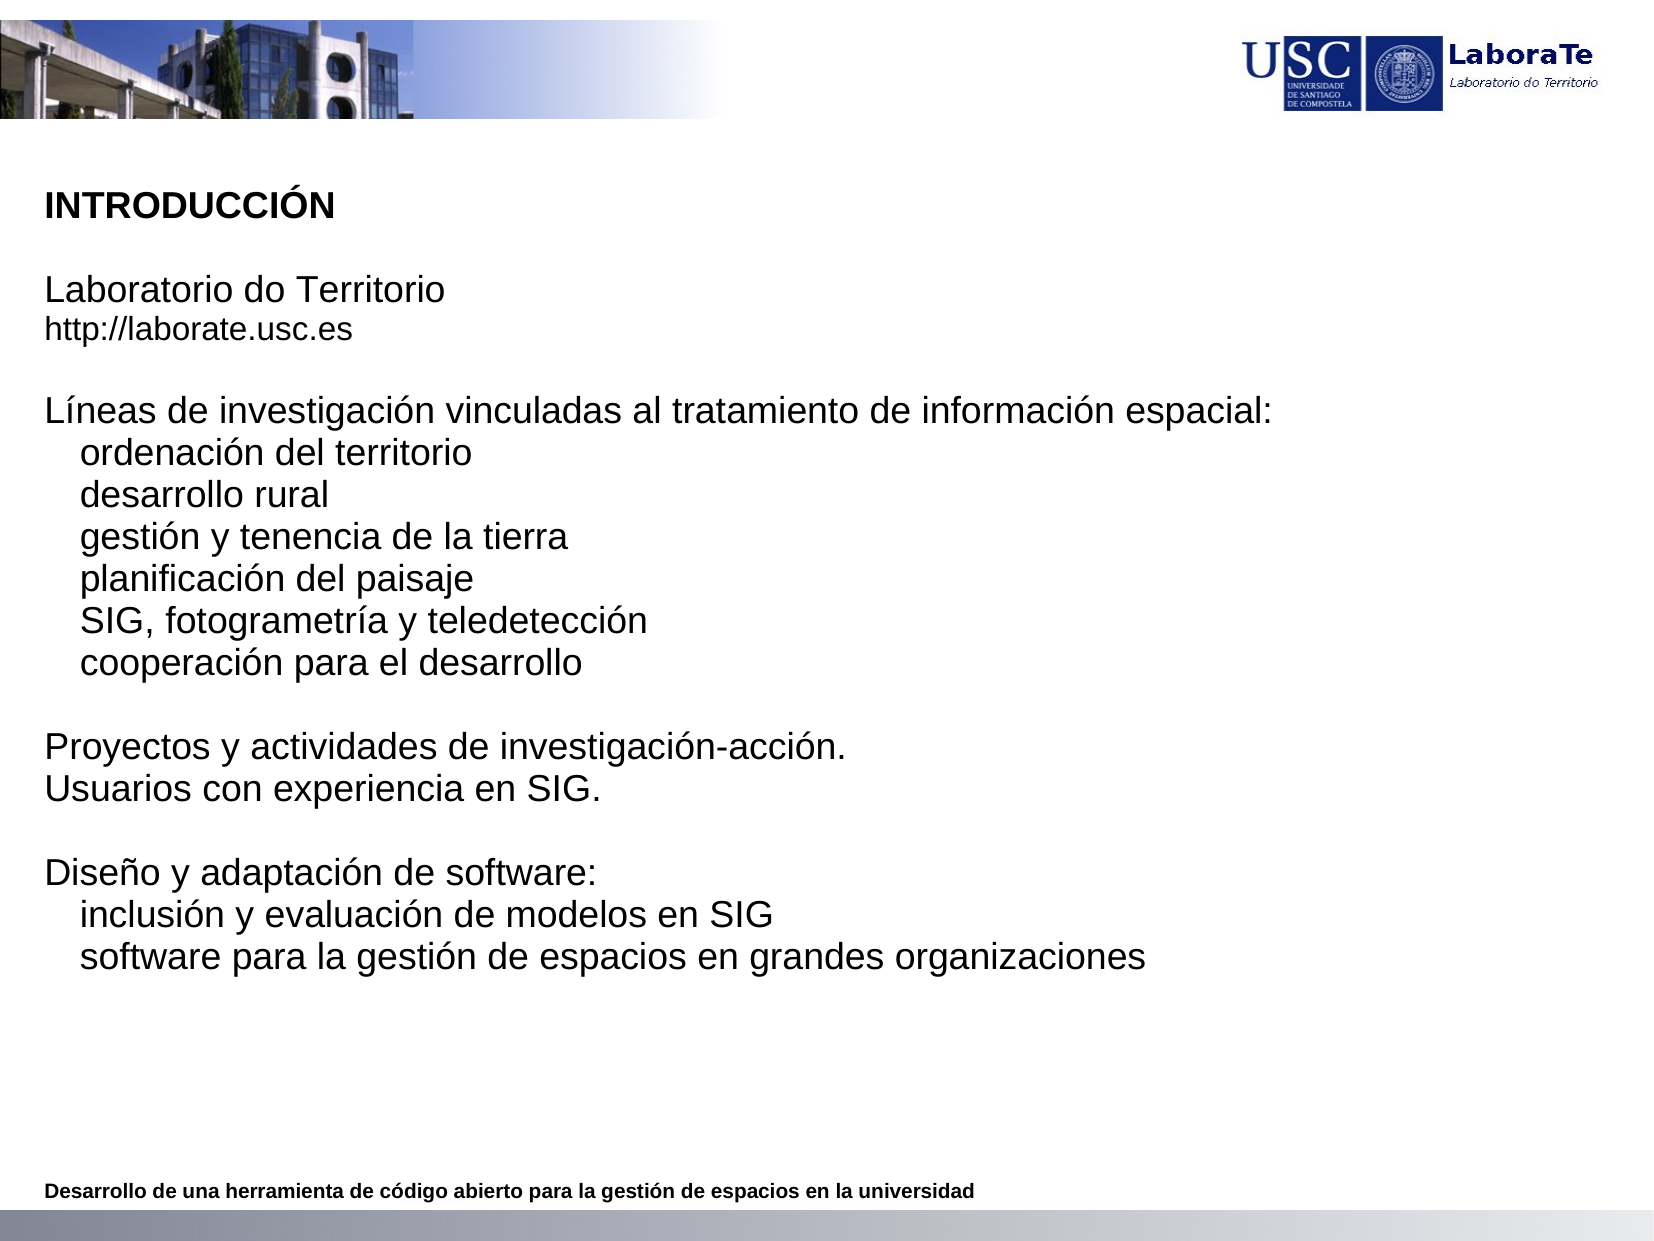

INTRODUCCIÓN
Laboratorio do Territorio
http://laborate.usc.es
Líneas de investigación vinculadas al tratamiento de información espacial:
ordenación del territorio
desarrollo rural
gestión y tenencia de la tierra
planificación del paisaje
SIG, fotogrametría y teledetección
cooperación para el desarrollo
Proyectos y actividades de investigación-acción.
Usuarios con experiencia en SIG.
Diseño y adaptación de software:
inclusión y evaluación de modelos en SIG
software para la gestión de espacios en grandes organizaciones